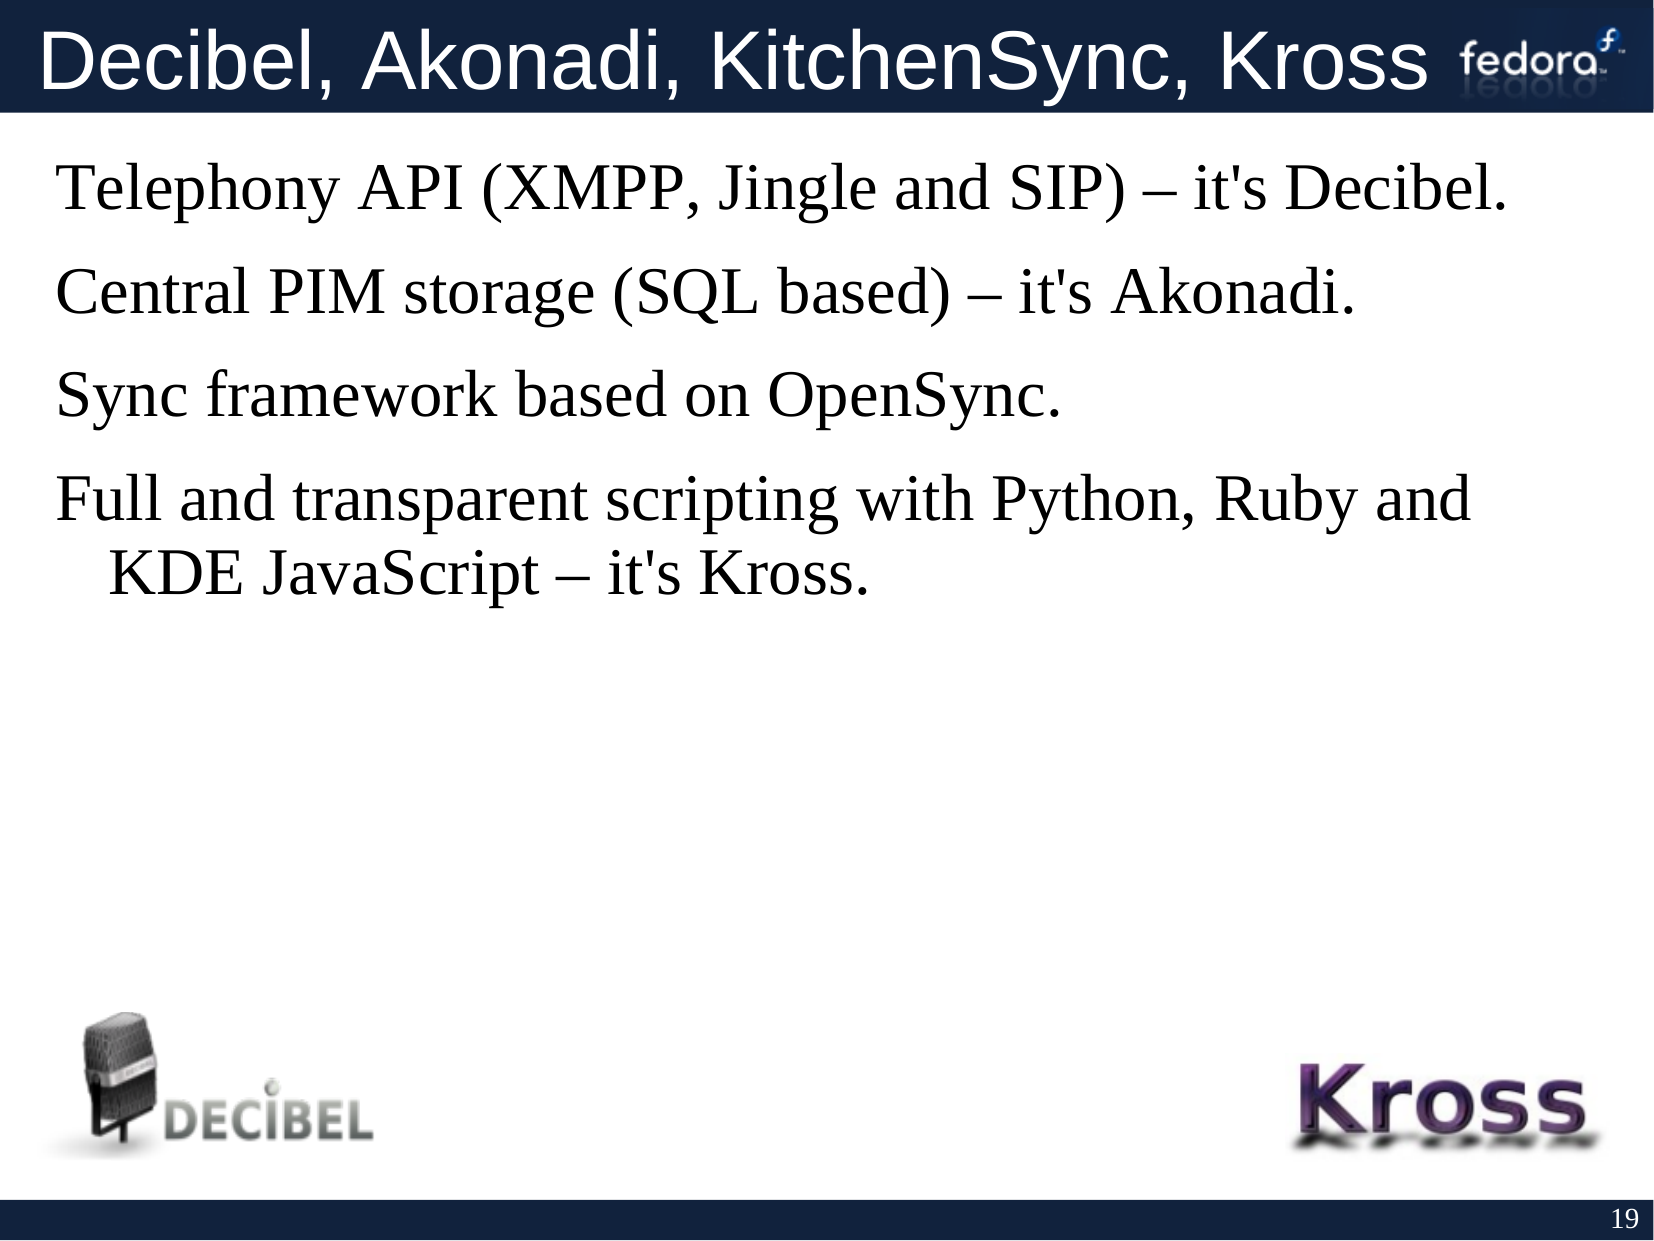

# Decibel, Akonadi, KitchenSync, Kross
Telephony API (XMPP, Jingle and SIP) – it's Decibel.
Central PIM storage (SQL based) – it's Akonadi.
Sync framework based on OpenSync.
Full and transparent scripting with Python, Ruby and KDE JavaScript – it's Kross.